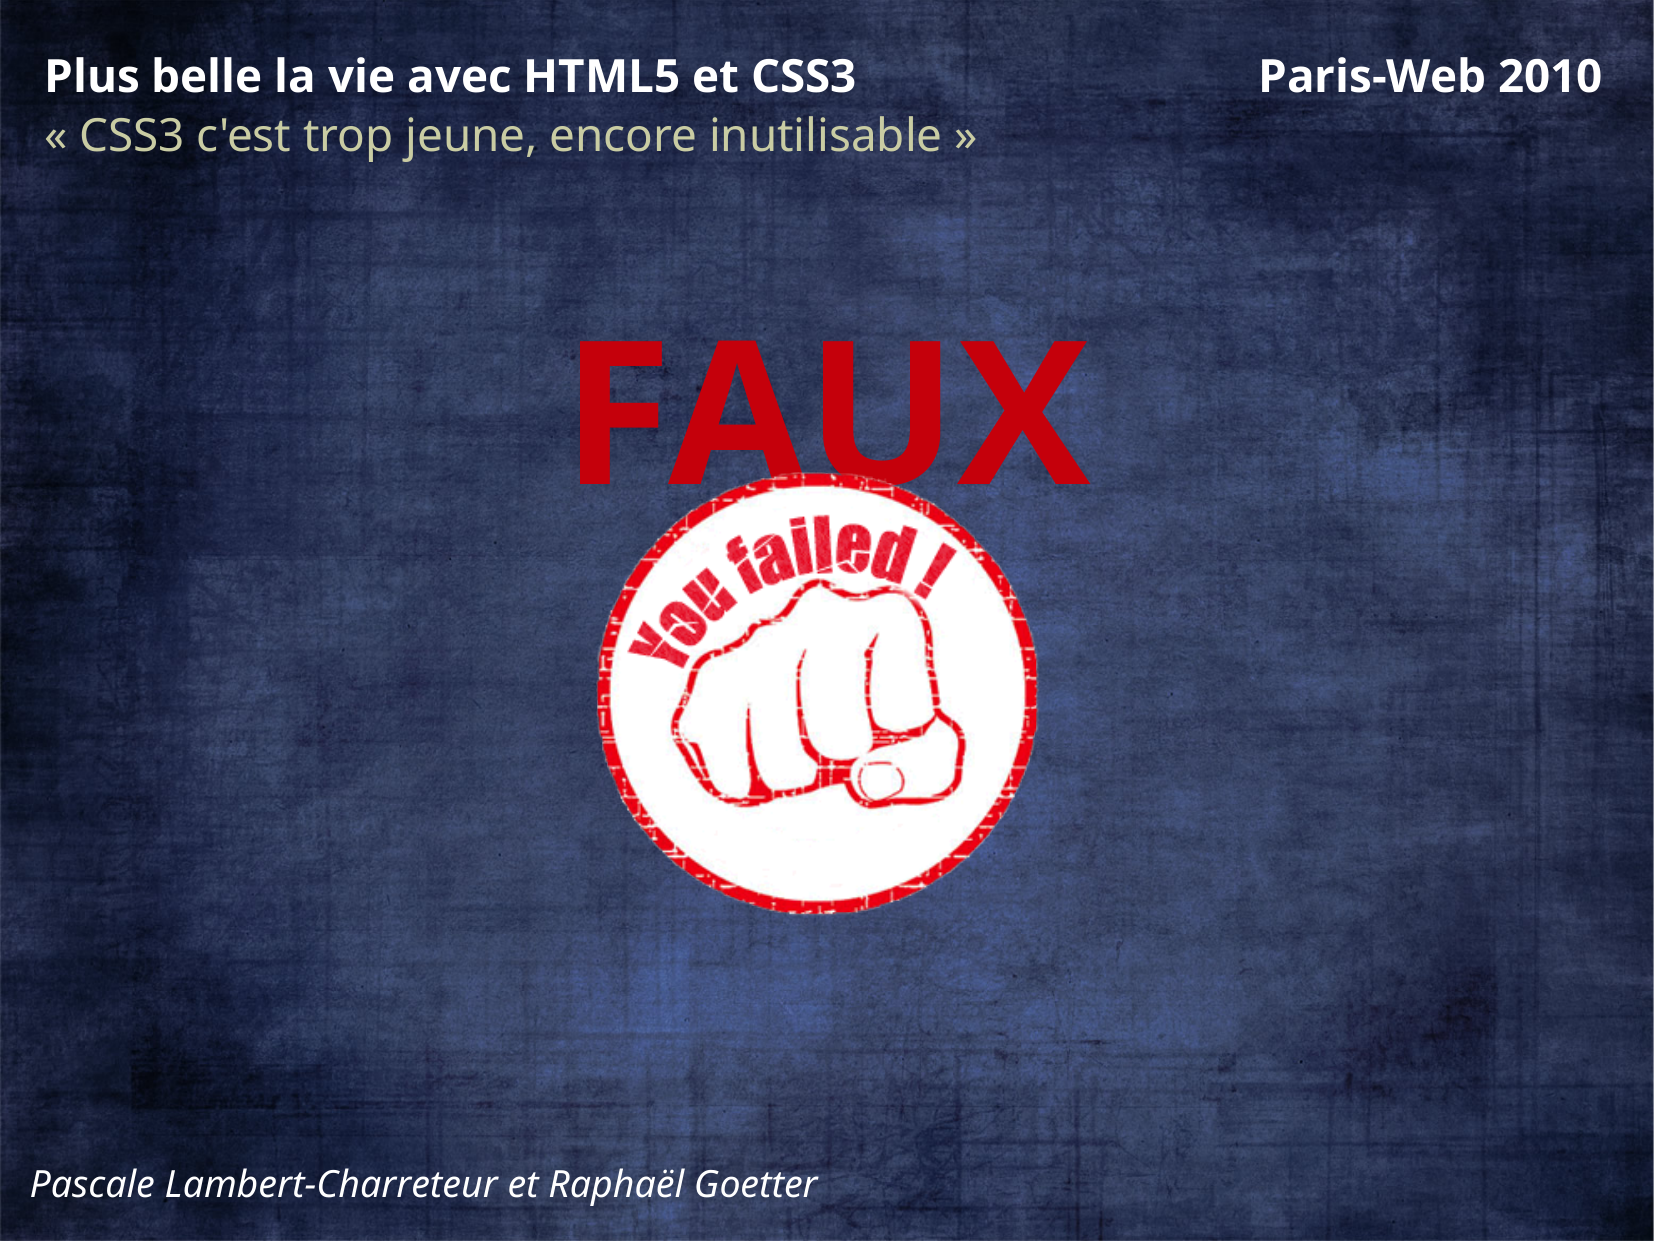

Plus belle la vie avec HTML5 et CSS3
« CSS3 c'est trop jeune, encore inutilisable »
FAUX !
Pascale Lambert-Charreteur et Raphaël Goetter